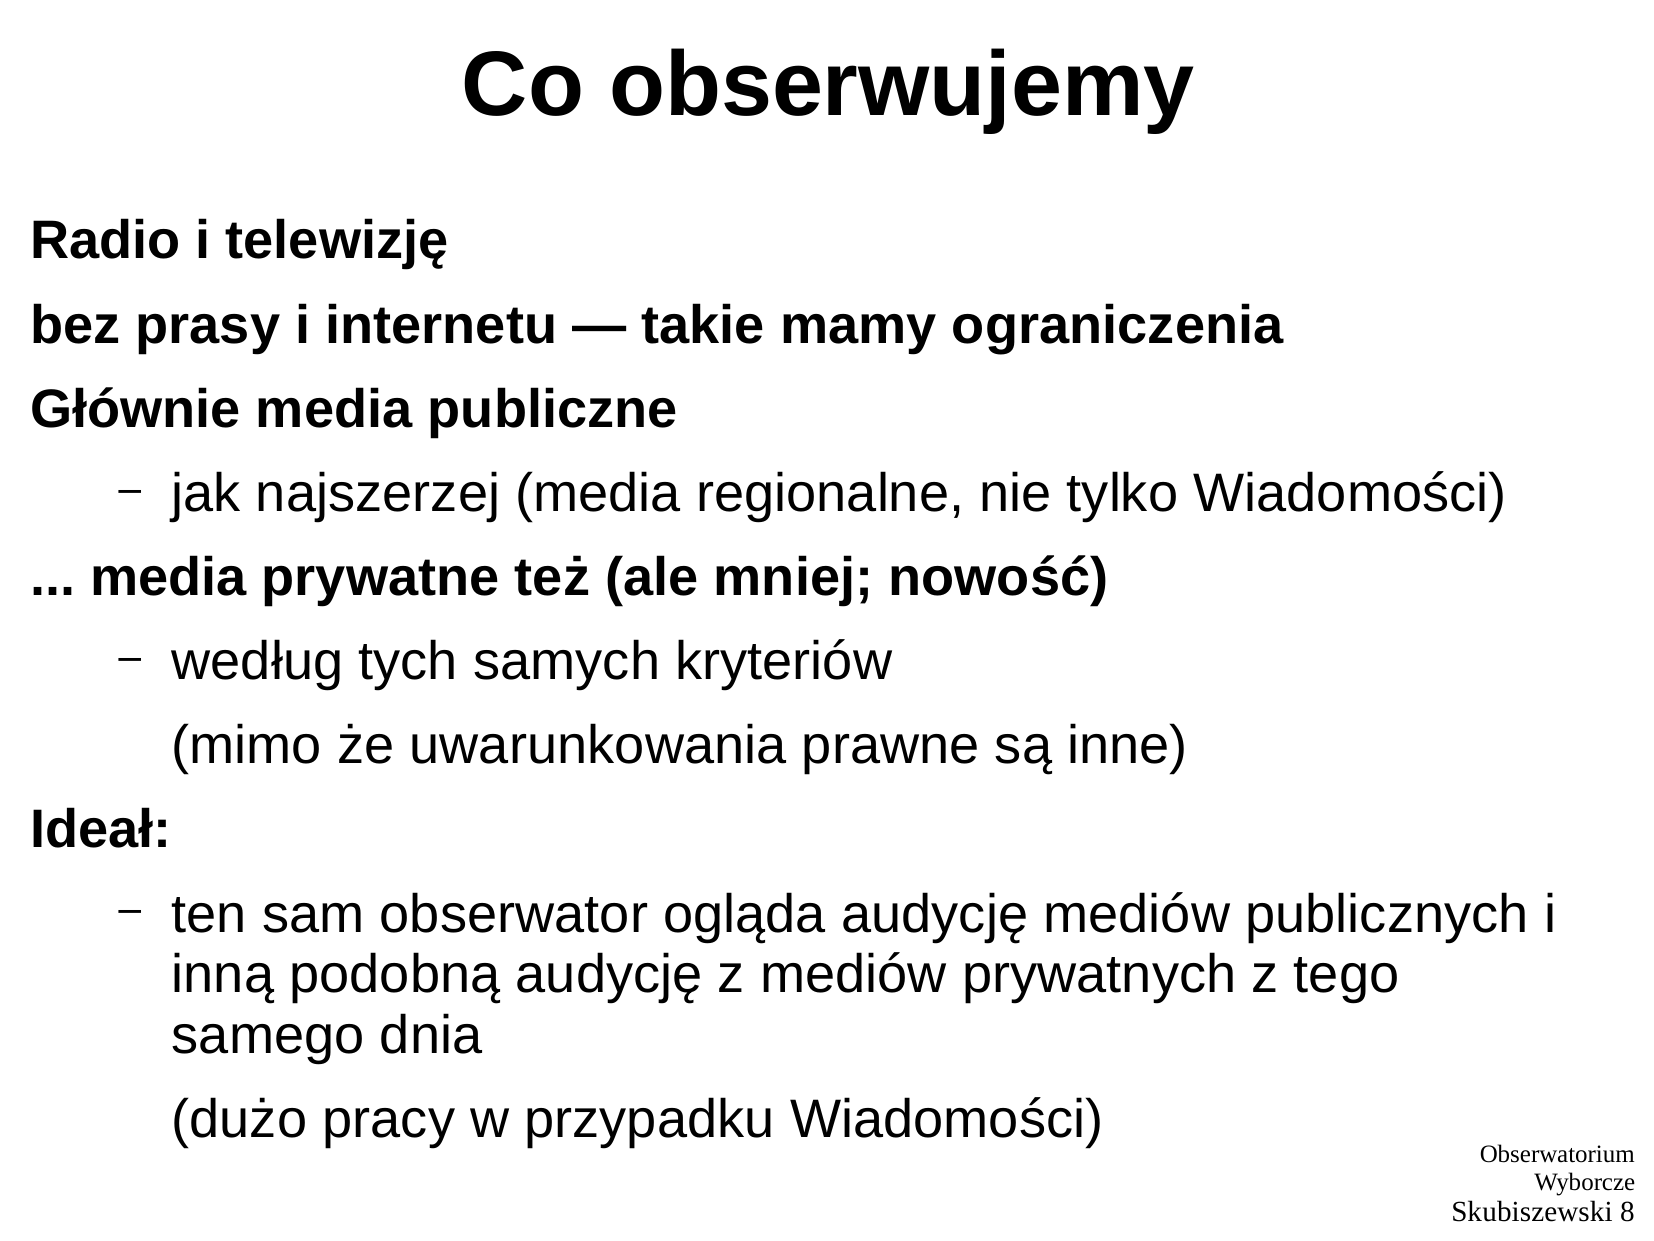

# Co obserwujemy
Radio i telewizję
bez prasy i internetu — takie mamy ograniczenia
Głównie media publiczne
jak najszerzej (media regionalne, nie tylko Wiadomości)
... media prywatne też (ale mniej; nowość)
według tych samych kryteriów
(mimo że uwarunkowania prawne są inne)
Ideał:
ten sam obserwator ogląda audycję mediów publicznych i inną podobną audycję z mediów prywatnych z tego samego dnia
(dużo pracy w przypadku Wiadomości)
8